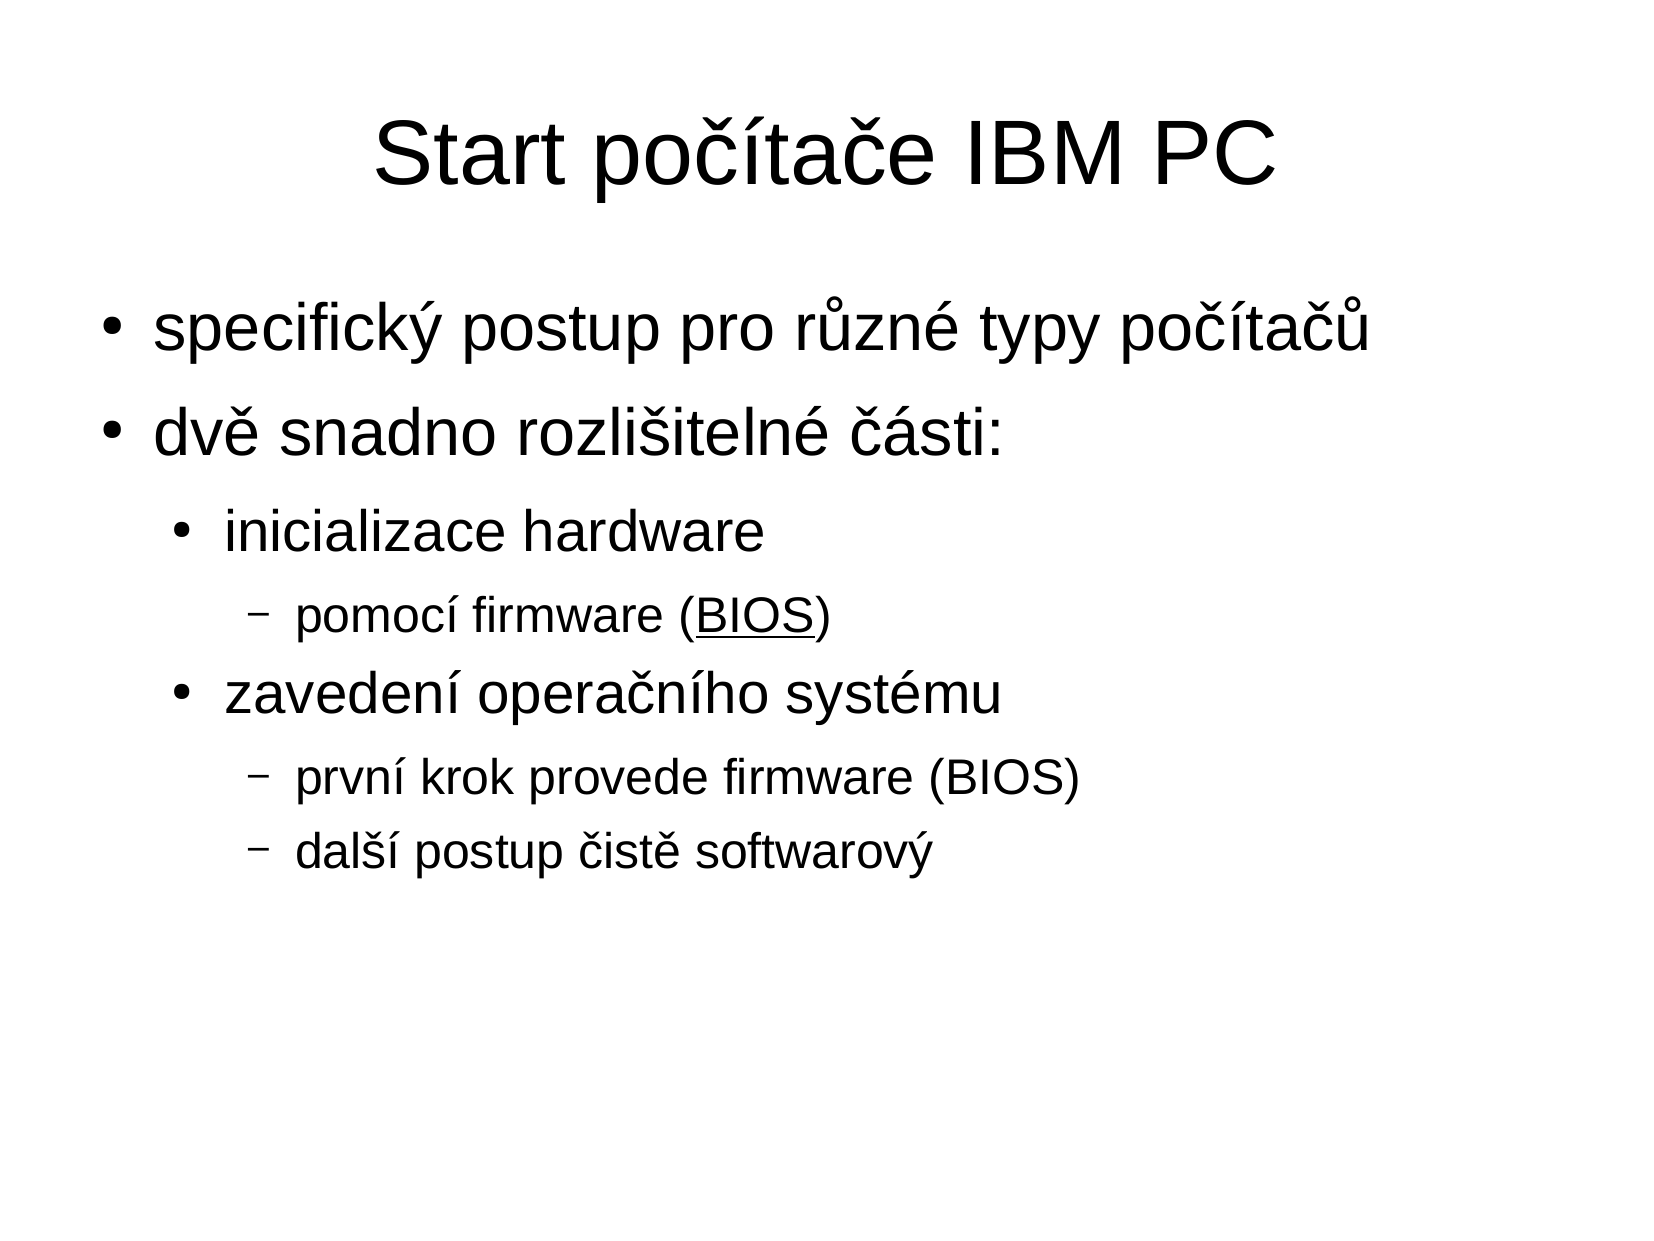

# Start počítače IBM PC
specifický postup pro různé typy počítačů
dvě snadno rozlišitelné části:
inicializace hardware
pomocí firmware (BIOS)
zavedení operačního systému
první krok provede firmware (BIOS)
další postup čistě softwarový